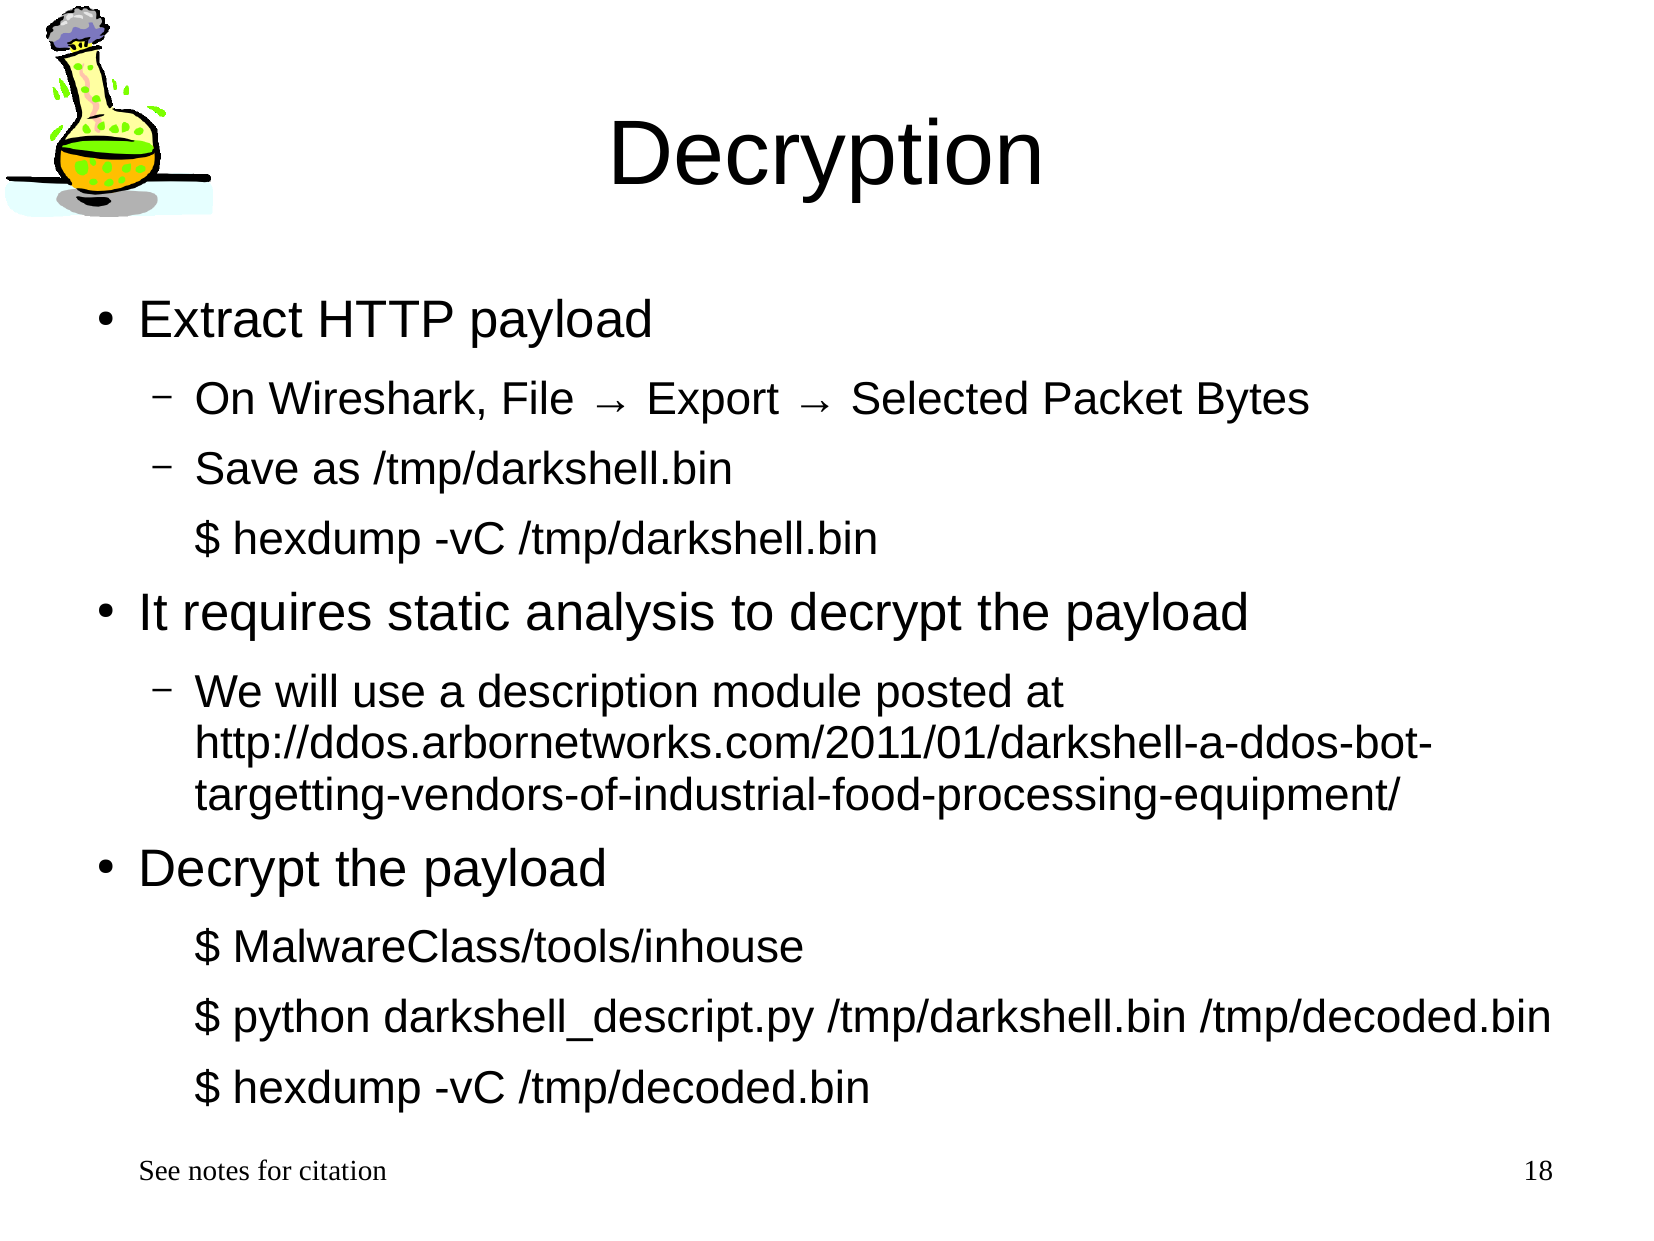

# Decryption
Extract HTTP payload
On Wireshark, File → Export → Selected Packet Bytes
Save as /tmp/darkshell.bin
$ hexdump -vC /tmp/darkshell.bin
It requires static analysis to decrypt the payload
We will use a description module posted at
http://ddos.arbornetworks.com/2011/01/darkshell-a-ddos-bot-targetting-vendors-of-industrial-food-processing-equipment/
Decrypt the payload
$ MalwareClass/tools/inhouse
$ python darkshell_descript.py /tmp/darkshell.bin /tmp/decoded.bin
$ hexdump -vC /tmp/decoded.bin
See notes for citation
18